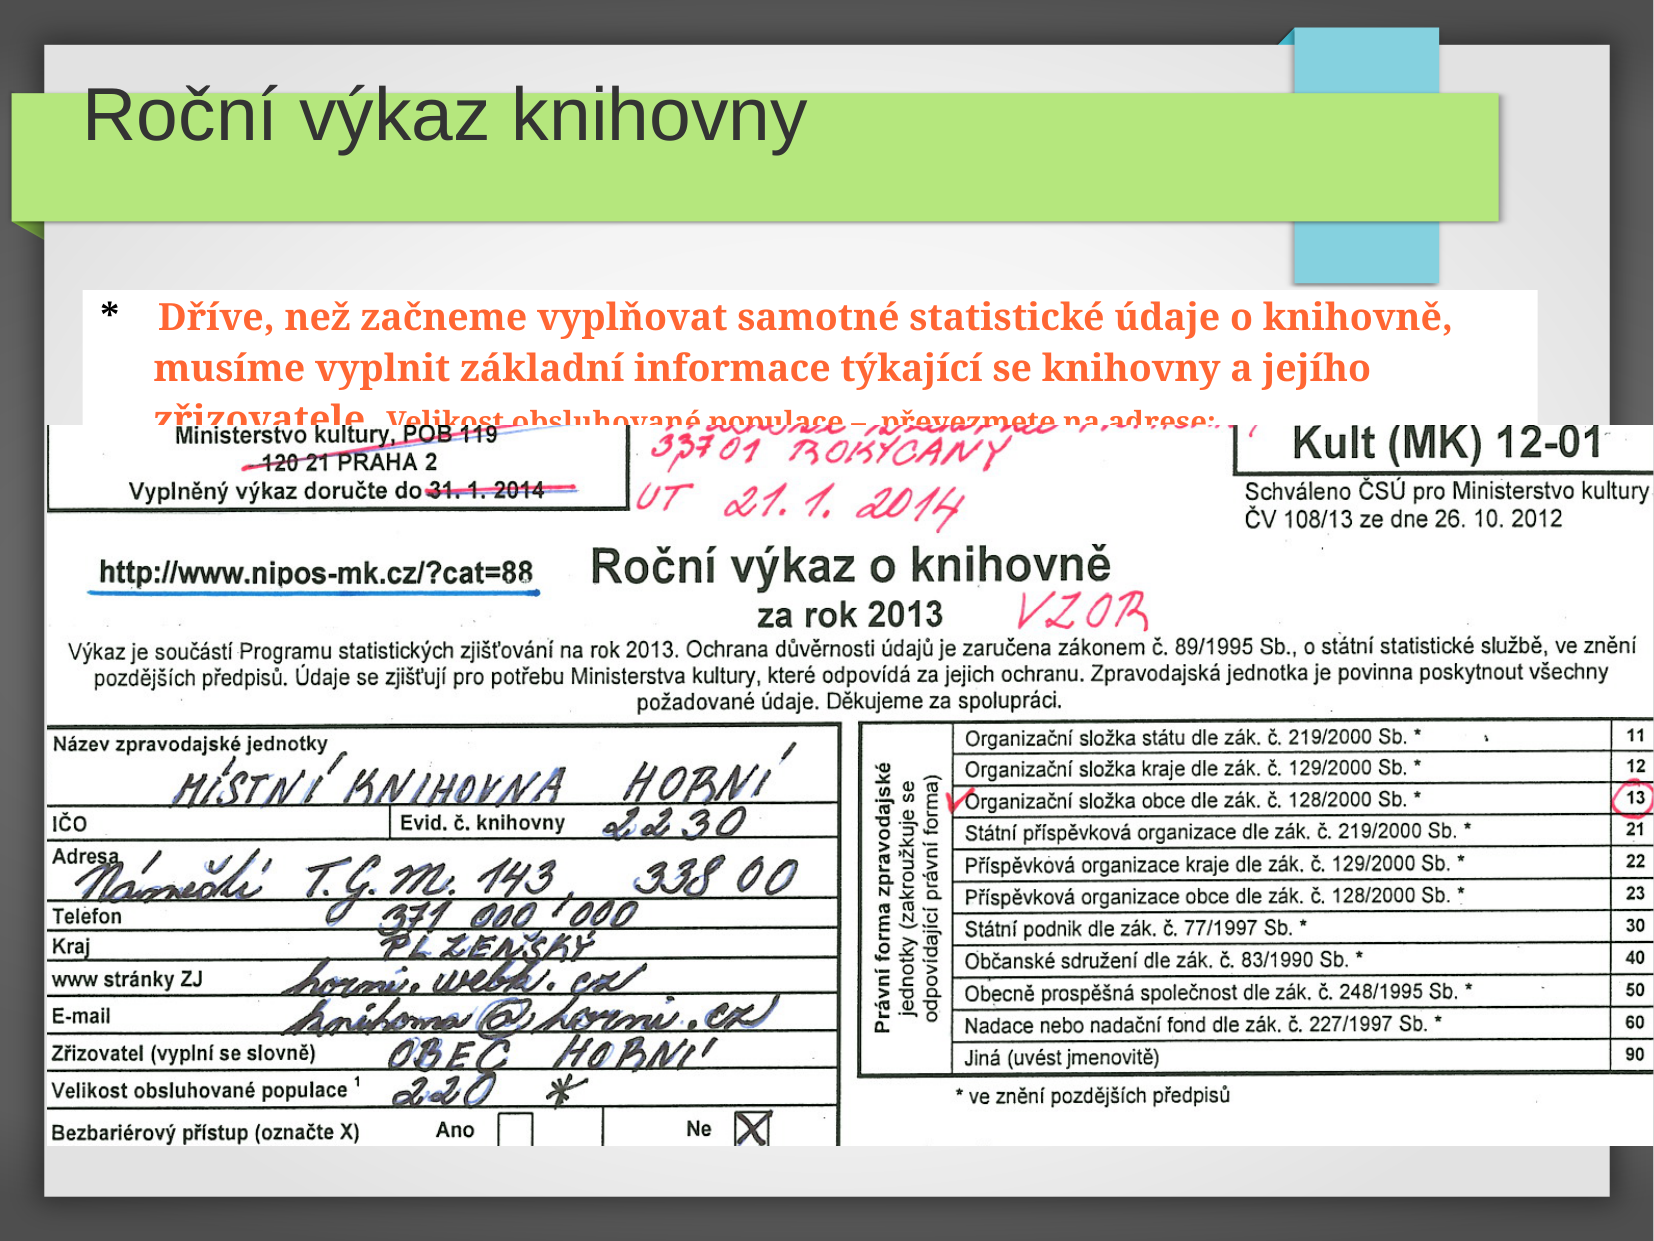

# Roční výkaz knihovny
* Dříve, než začneme vyplňovat samotné statistické údaje o knihovně, musíme vyplnit základní informace týkající se knihovny a jejího zřizovatele. Velikost obsluhované populace – převezmete na adrese: http://www.mvcr.cz/clanek/statistiky-pocty-obyvatel-v-obcich.aspx ,